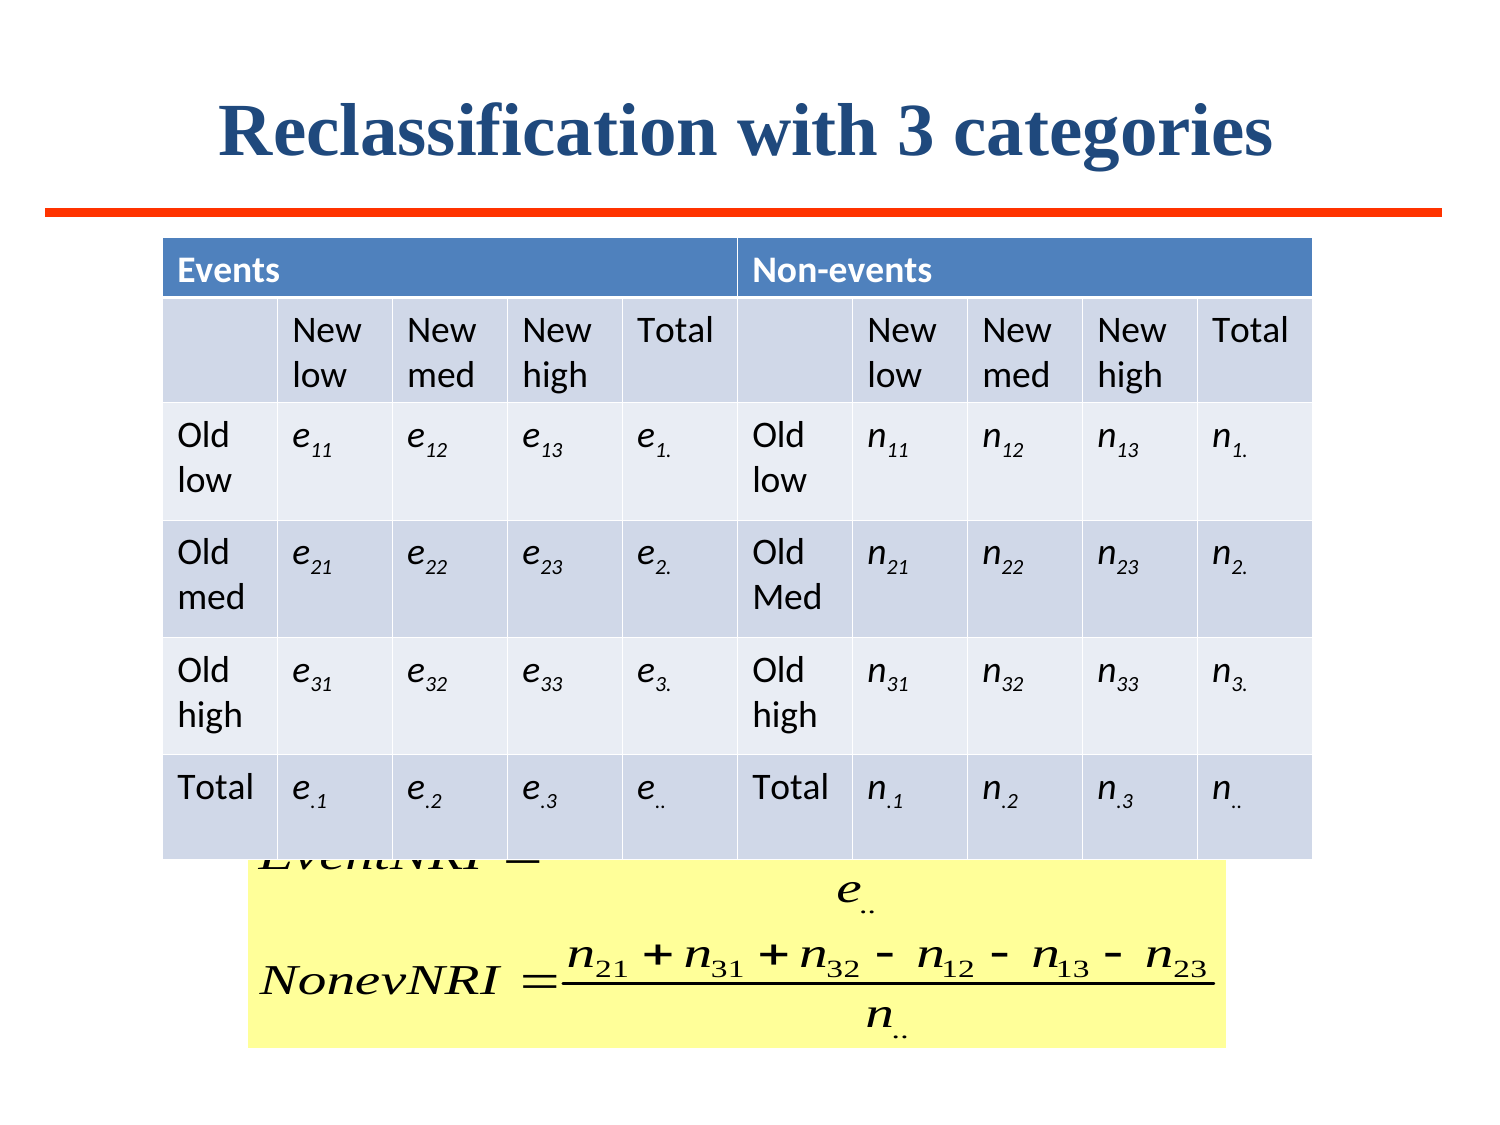

Reclassification with 3 categories
| Events | | | | | Non-events | | | | |
| --- | --- | --- | --- | --- | --- | --- | --- | --- | --- |
| | New low | New med | New high | Total | | New low | New med | New high | Total |
| Old low | e11 | e12 | e13 | e1. | Old low | n11 | n12 | n13 | n1. |
| Old med | e21 | e22 | e23 | e2. | Old Med | n21 | n22 | n23 | n2. |
| Old high | e31 | e32 | e33 | e3. | Old high | n31 | n32 | n33 | n3. |
| Total | e.1 | e.2 | e.3 | e.. | Total | n.1 | n.2 | n.3 | n.. |